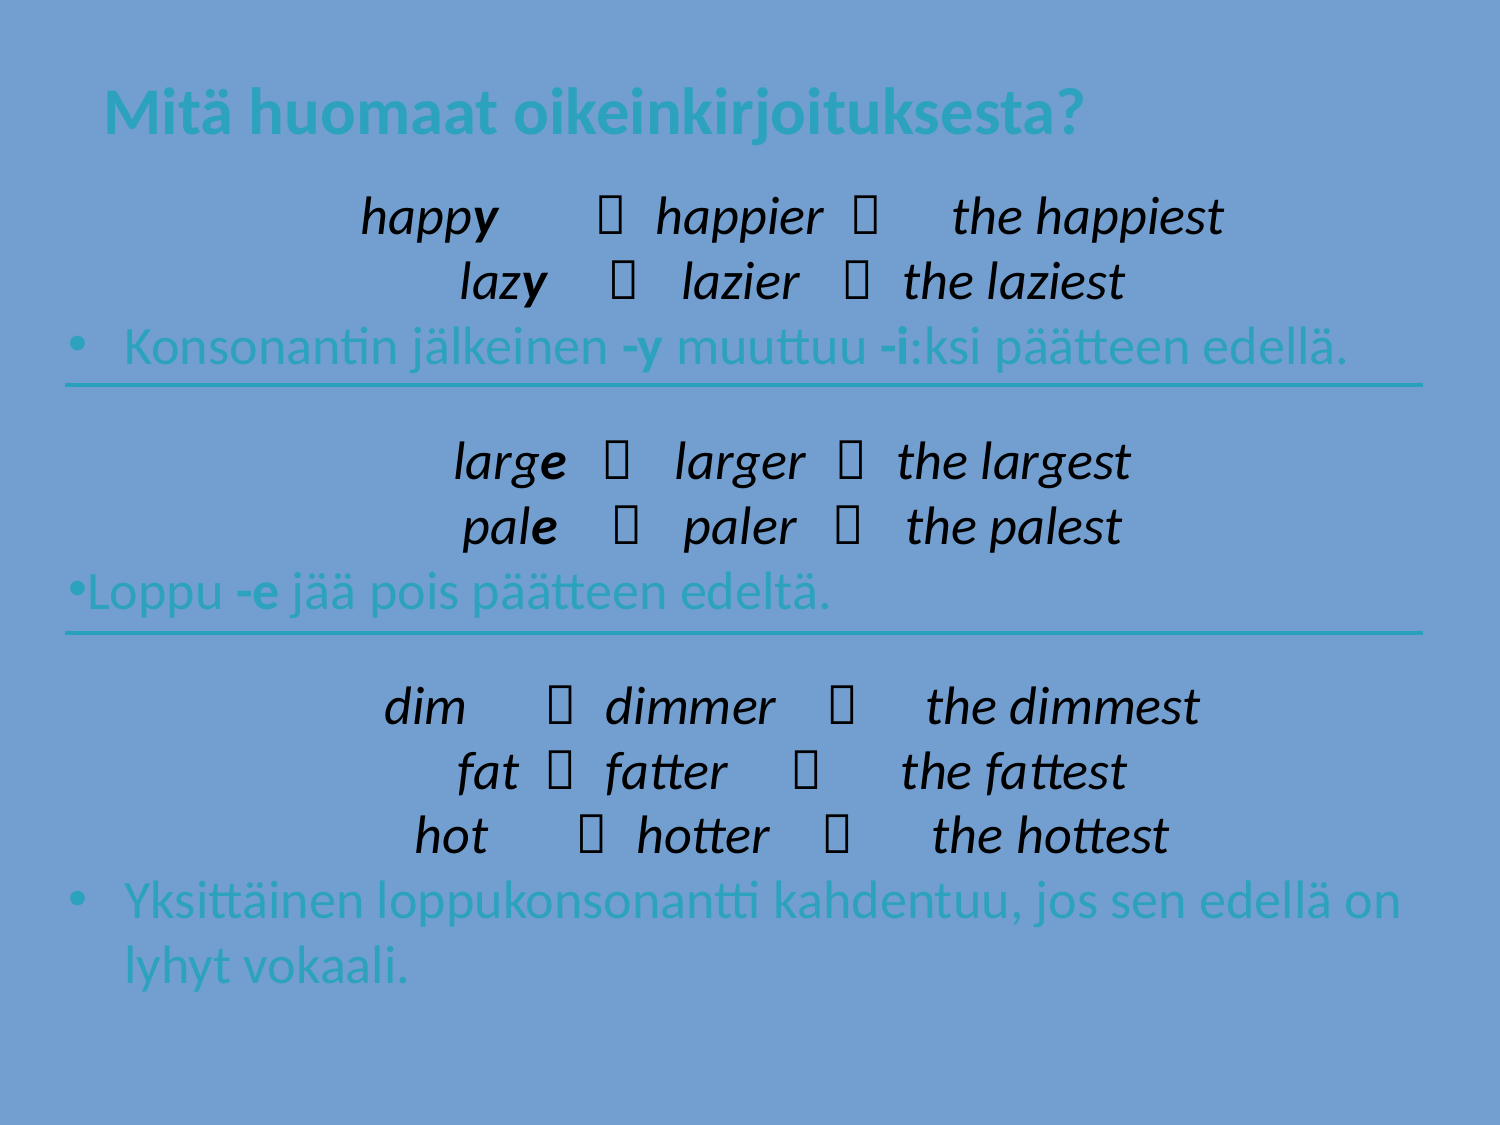

# Mitä huomaat oikeinkirjoituksesta?
	happy 	  	happier  	the happiest
	lazy 	 	lazier	  	the laziest
Konsonantin jälkeinen -y muuttuu -i:ksi päätteen edellä.
	large 	 	larger 	  	the largest
	pale 	 	paler 		the palest
Loppu -e jää pois päätteen edeltä.
	dim	  	dimmer  	 the dimmest
	fat	  	fatter	  	the fattest
	hot	  	hotter	  	the hottest
Yksittäinen loppukonsonantti kahdentuu, jos sen edellä on lyhyt vokaali.